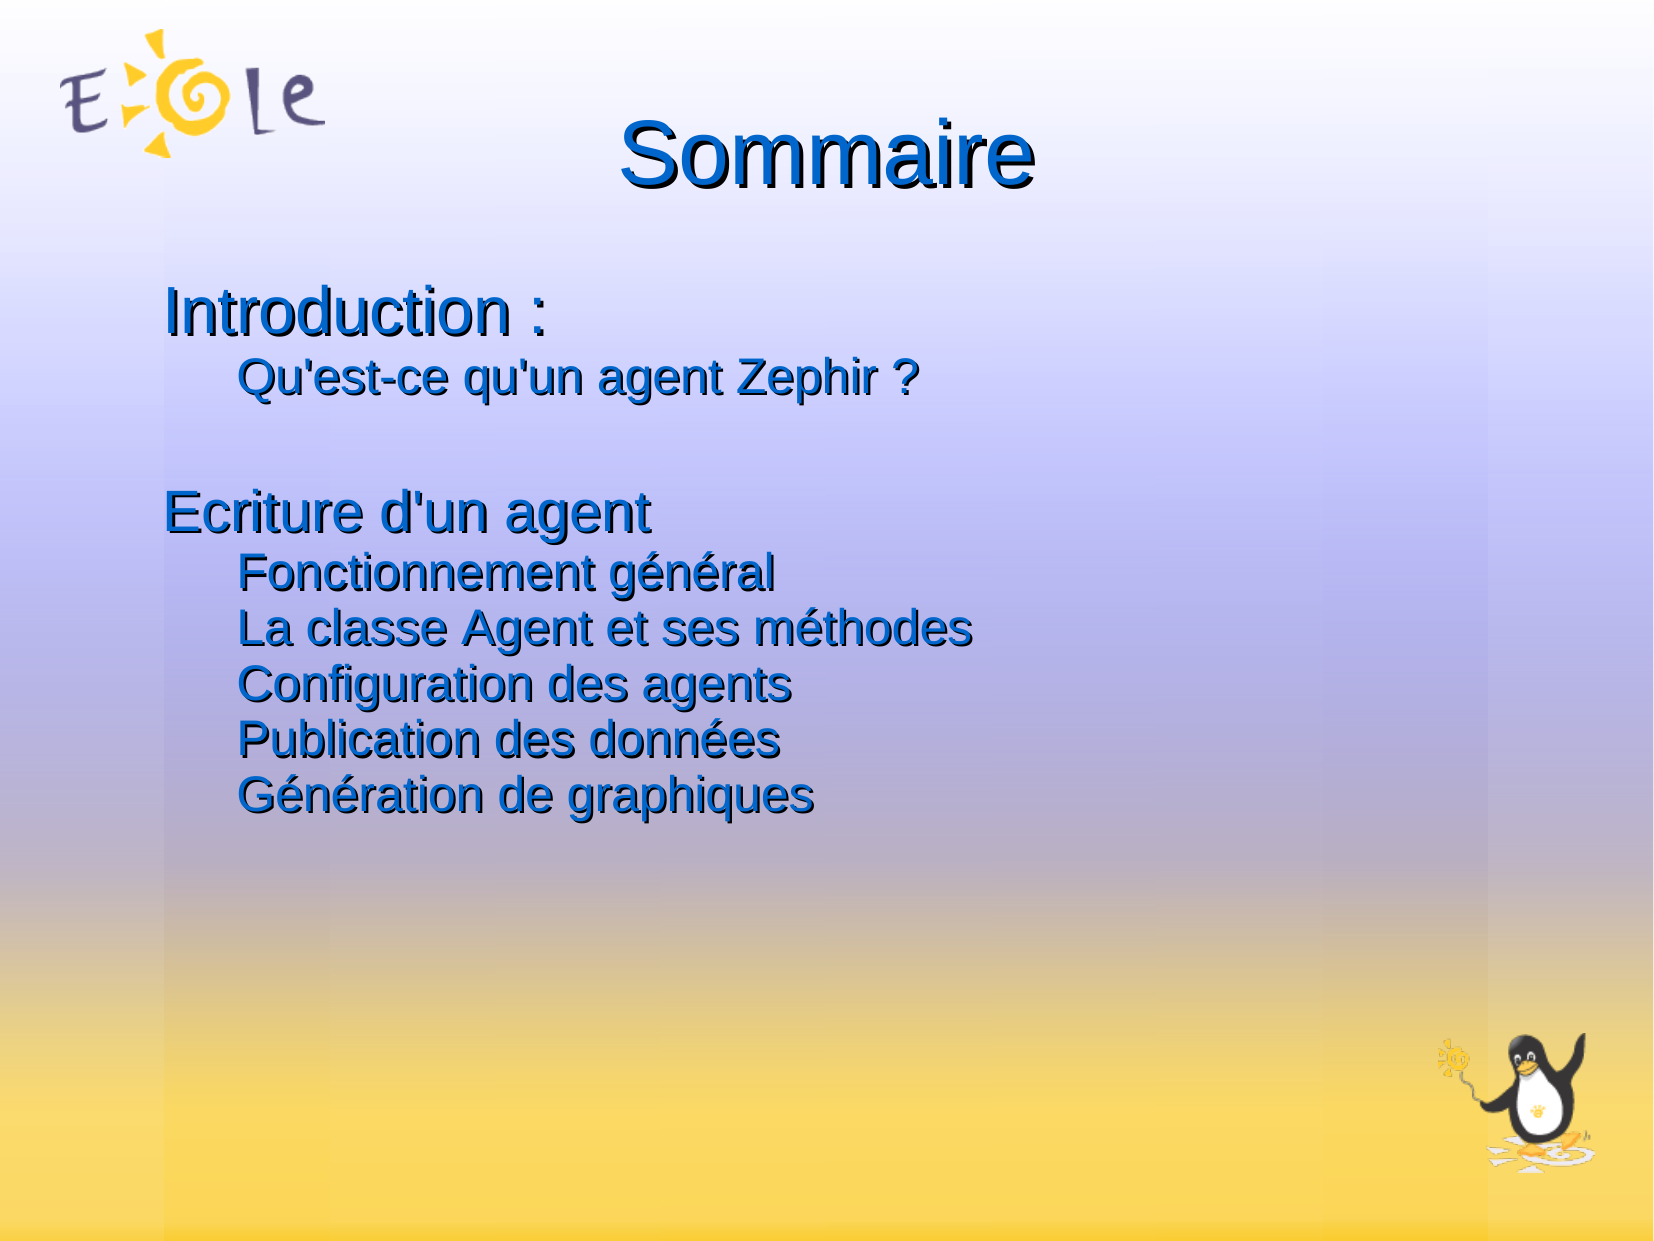

# Sommaire
Introduction :
	Qu'est-ce qu'un agent Zephir ?
Ecriture d'un agent
	Fonctionnement général
	La classe Agent et ses méthodes
	Configuration des agents
	Publication des données
	Génération de graphiques